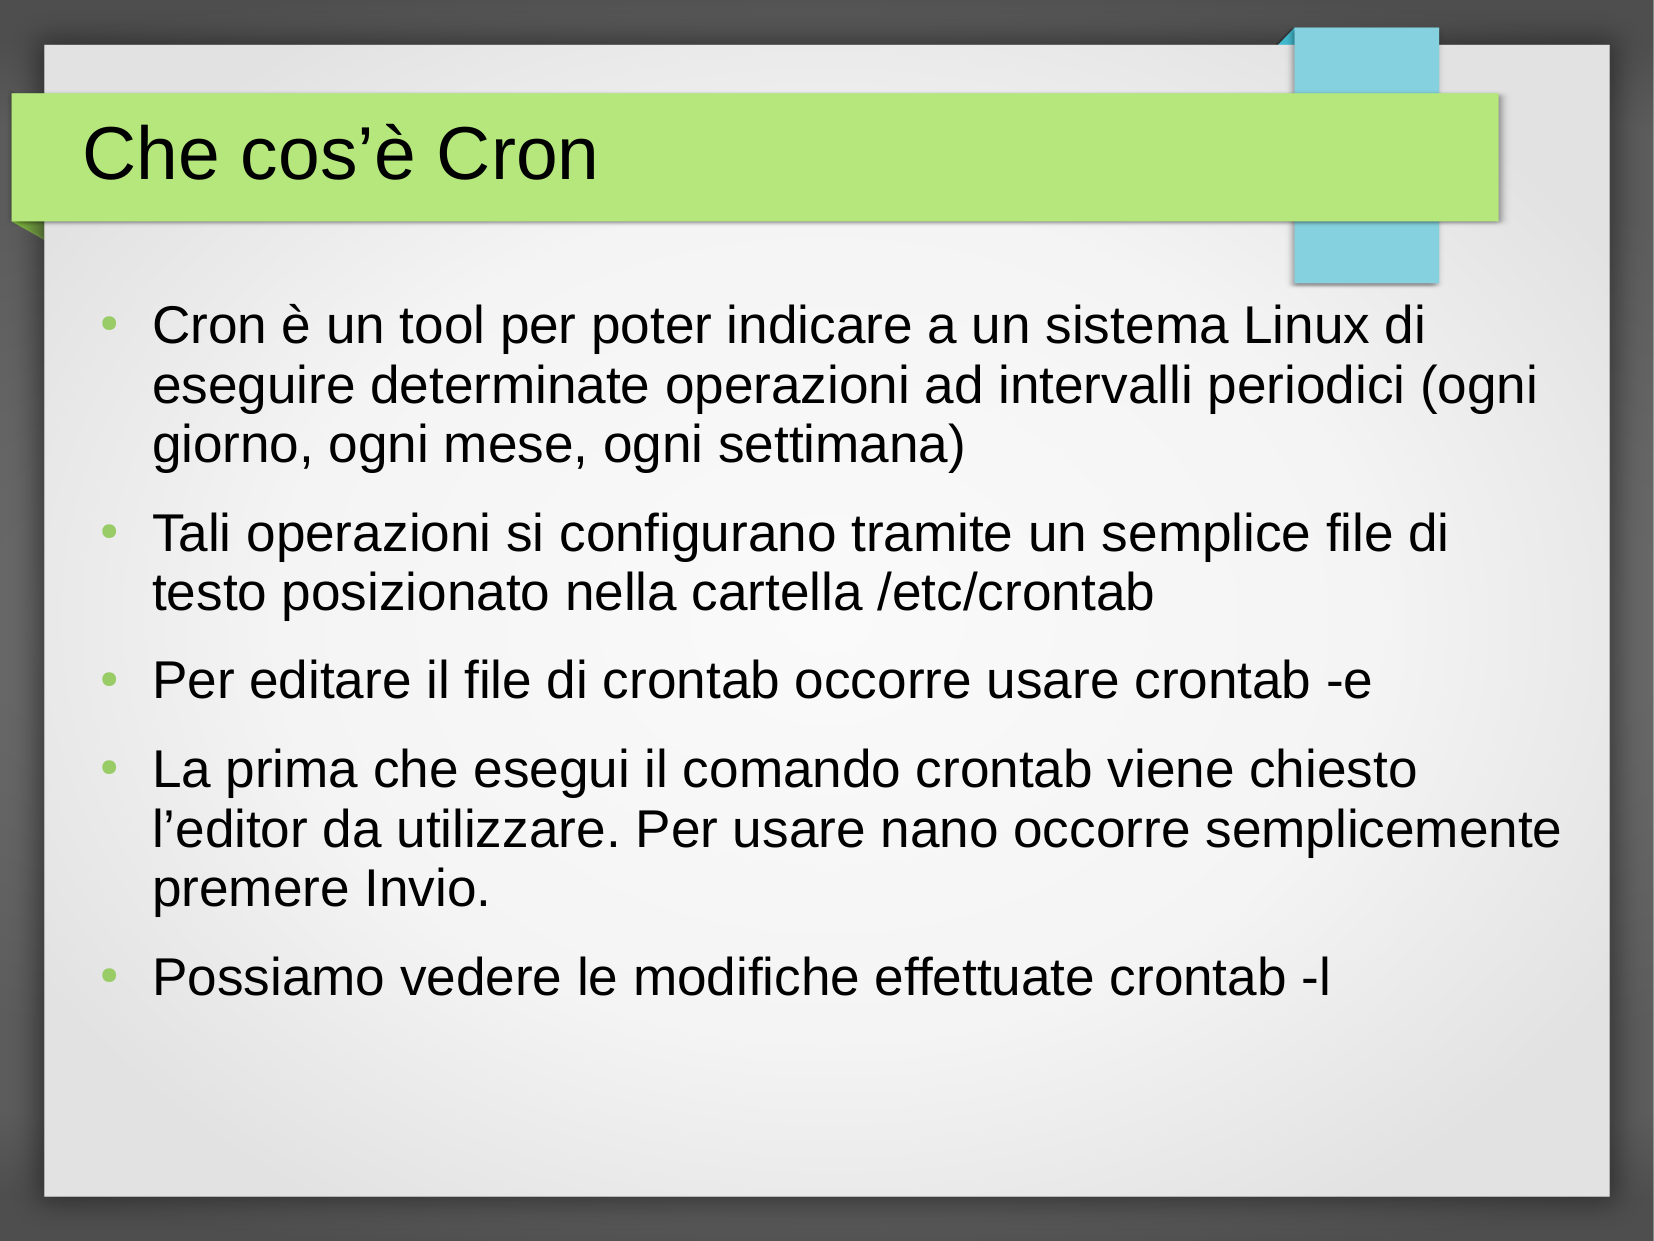

# Che cos’è Cron
Cron è un tool per poter indicare a un sistema Linux di eseguire determinate operazioni ad intervalli periodici (ogni giorno, ogni mese, ogni settimana)
Tali operazioni si configurano tramite un semplice file di testo posizionato nella cartella /etc/crontab
Per editare il file di crontab occorre usare crontab -e
La prima che esegui il comando crontab viene chiesto l’editor da utilizzare. Per usare nano occorre semplicemente premere Invio.
Possiamo vedere le modifiche effettuate crontab -l